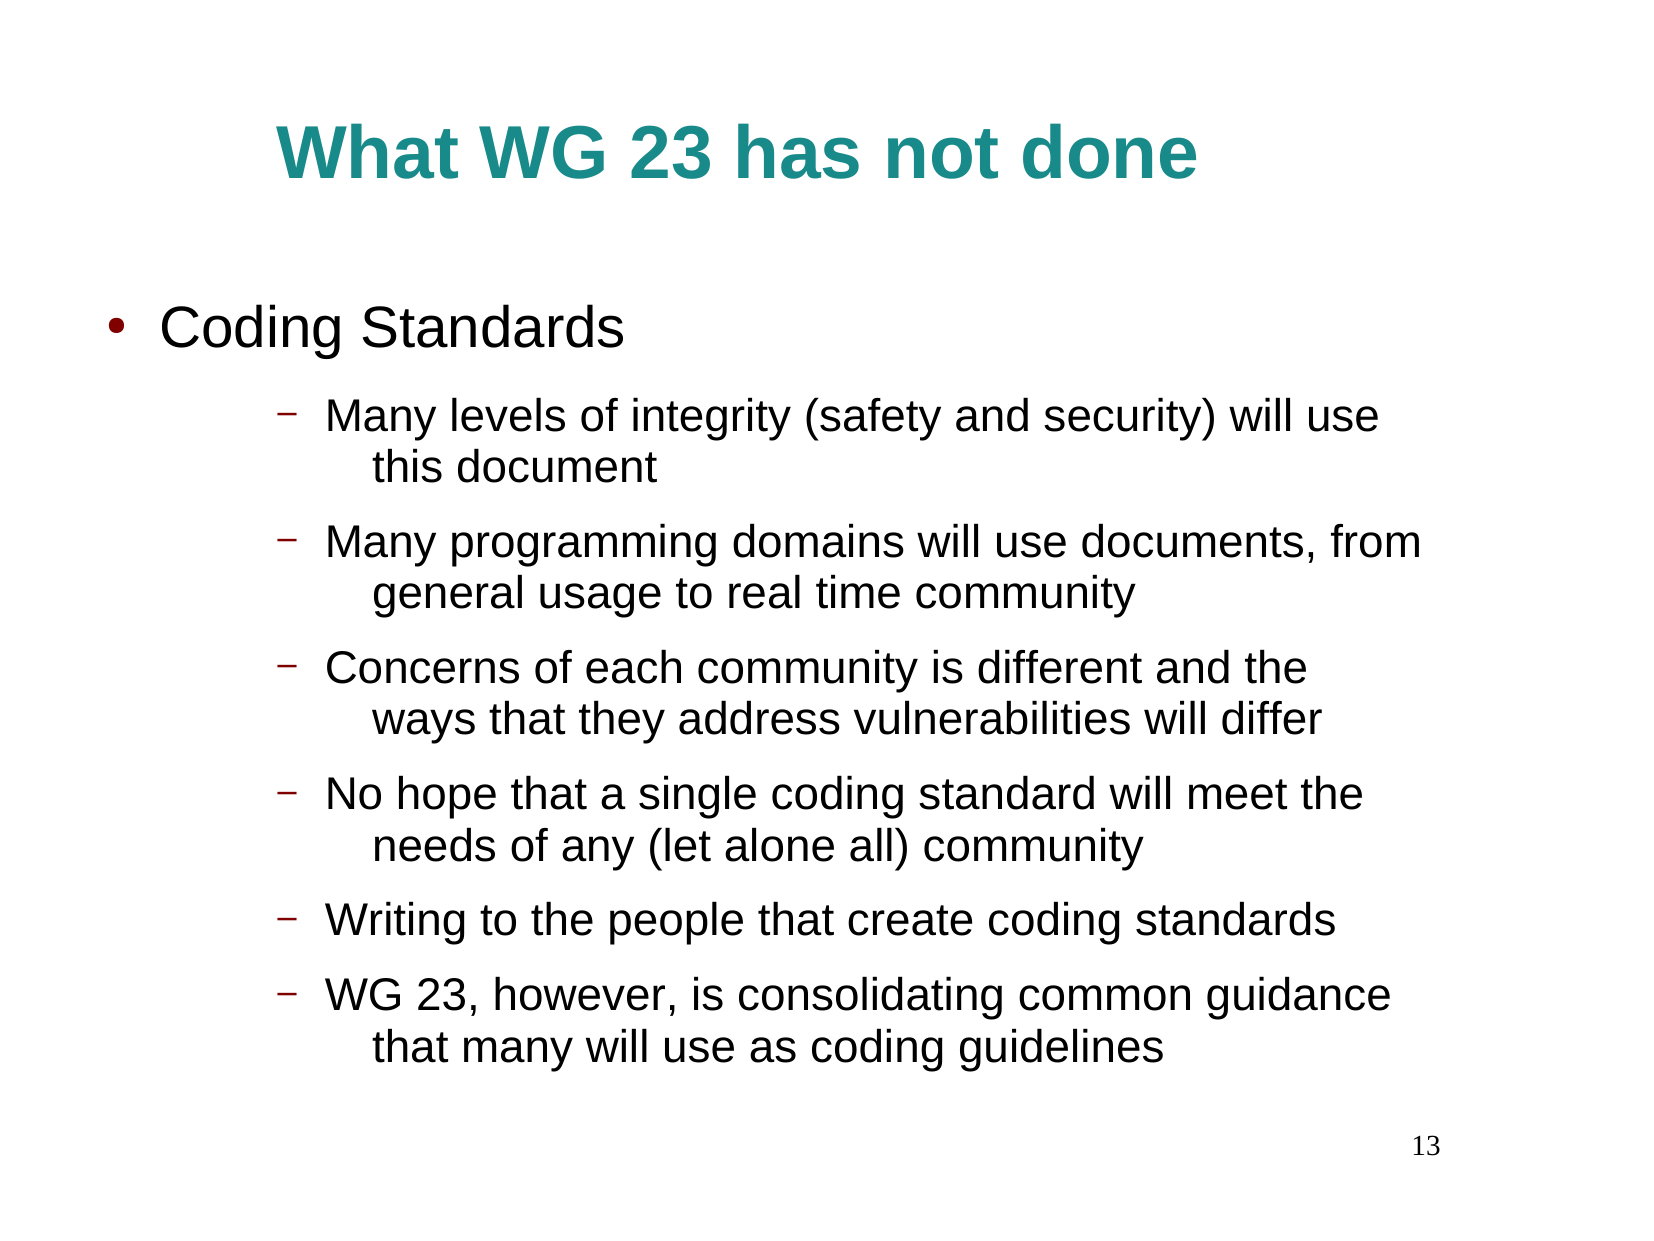

# What WG 23 has not done
Coding Standards
Many levels of integrity (safety and security) will use this document
Many programming domains will use documents, from general usage to real time community
Concerns of each community is different and the ways that they address vulnerabilities will differ
No hope that a single coding standard will meet the needs of any (let alone all) community
Writing to the people that create coding standards
WG 23, however, is consolidating common guidance that many will use as coding guidelines
13